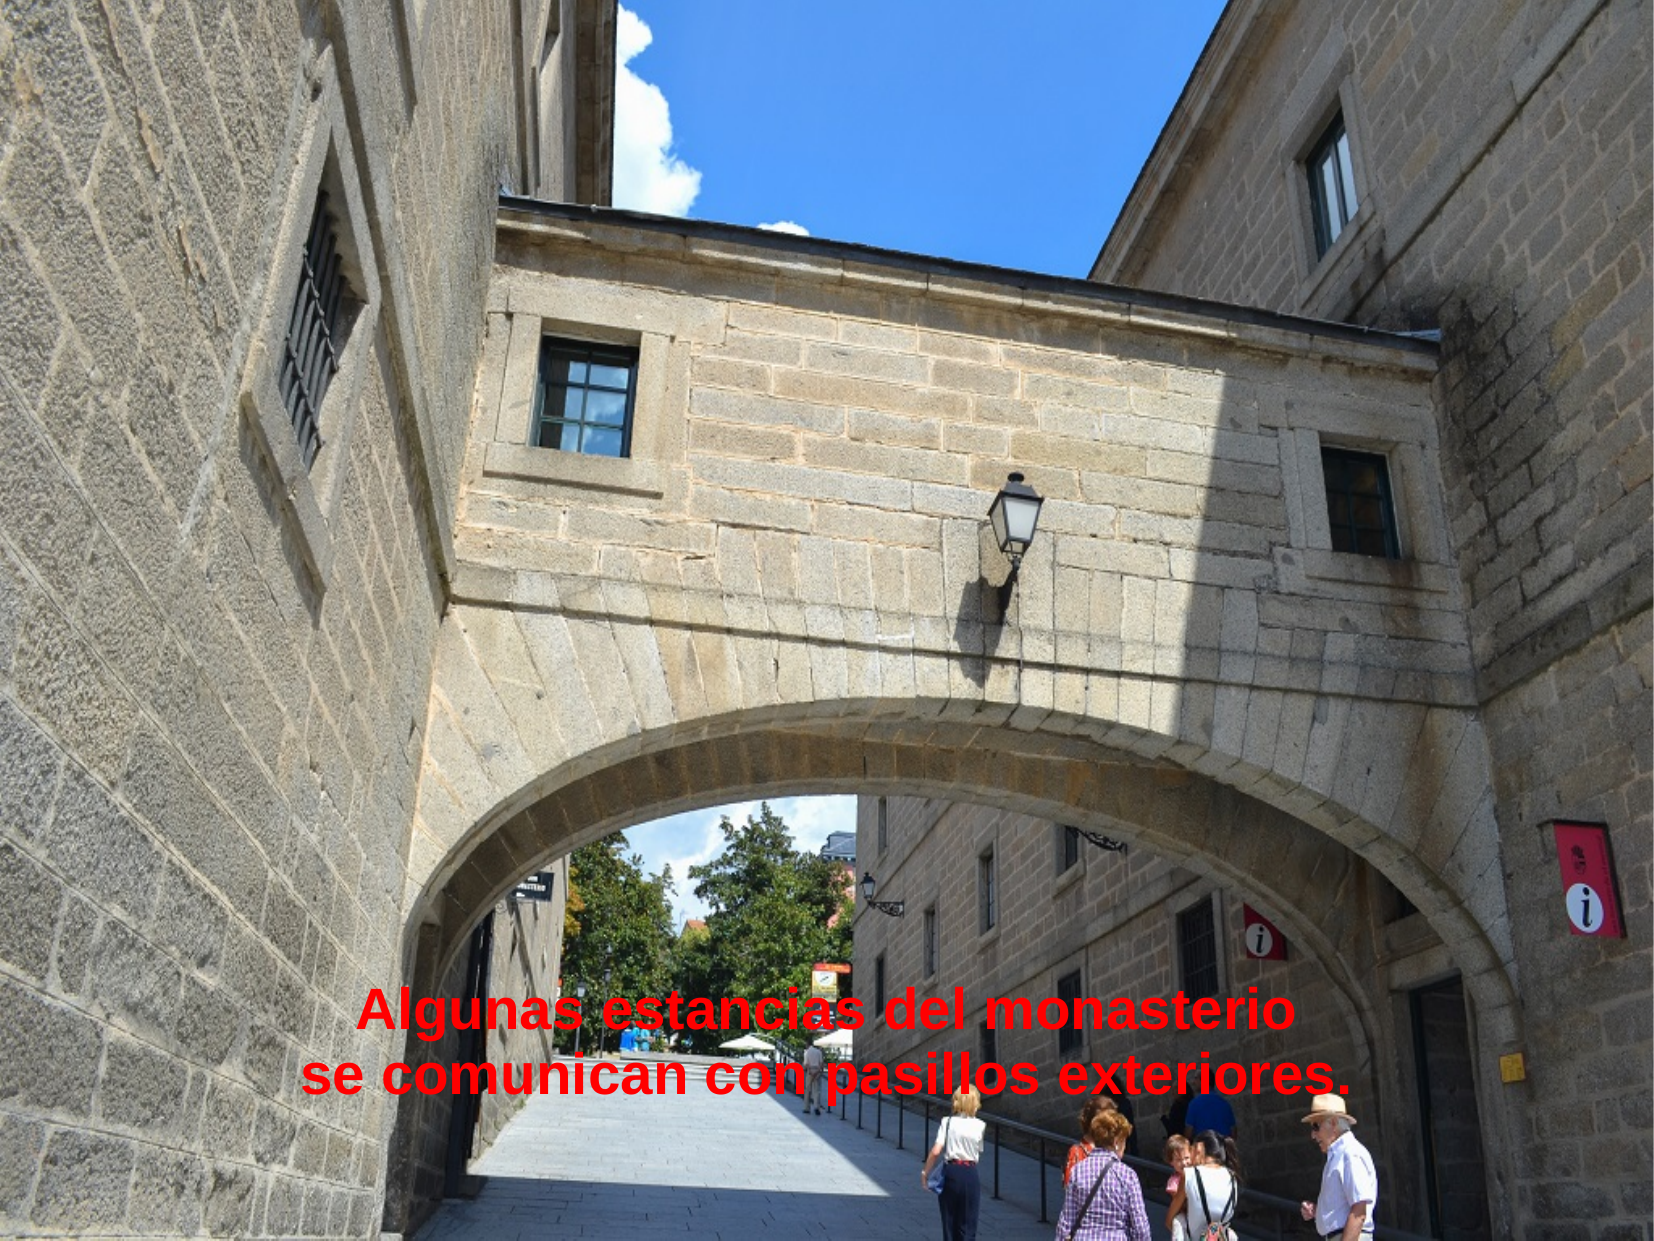

# Algunas estancias del monasterio se comunican con pasillos exteriores.